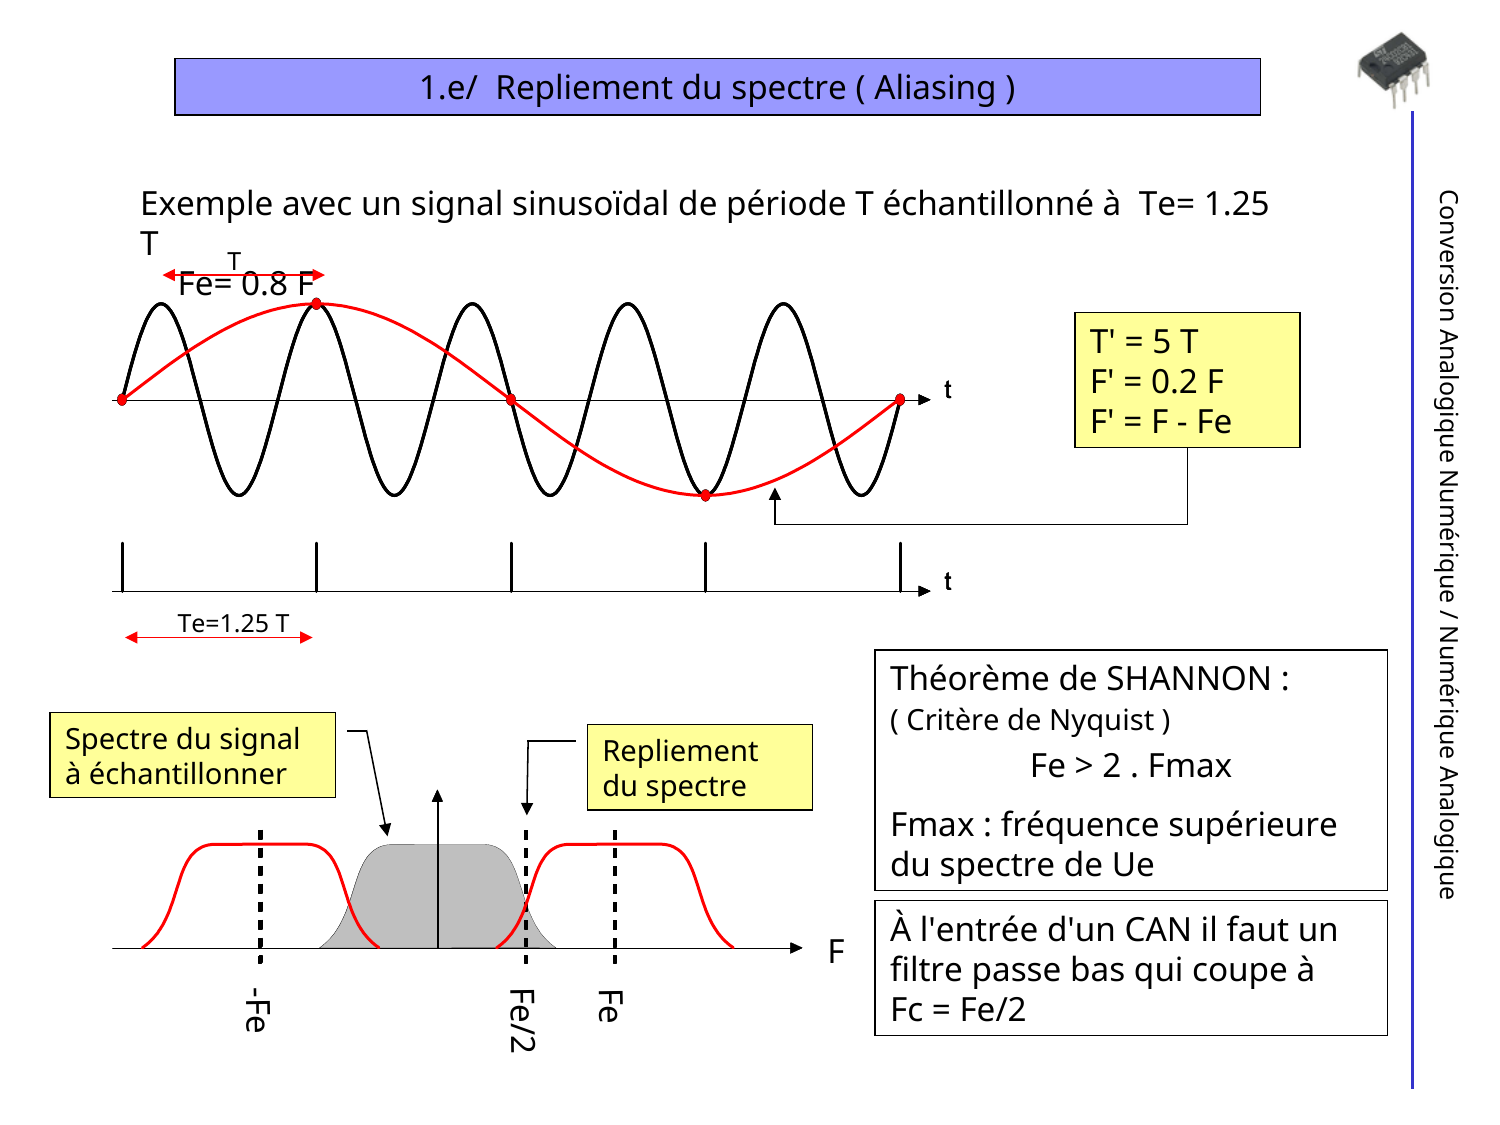

# 1.e/ Repliement du spectre ( Aliasing )
Exemple avec un signal sinusoïdal de période T échantillonné à Te= 1.25 T					 																					Fe= 0.8 F
Conversion Analogique Numérique / Numérique Analogique
T
Te=1.25 T
T' = 5 T
F' = 0.2 F
F' = F - Fe
Théorème de SHANNON :
( Critère de Nyquist )
Fe > 2 . Fmax
Fmax : fréquence supérieure du spectre de Ue
Spectre du signal à échantillonner
F
Fe
-Fe
Fe/2
Repliement du spectre
À l'entrée d'un CAN il faut un filtre passe bas qui coupe à
Fc = Fe/2